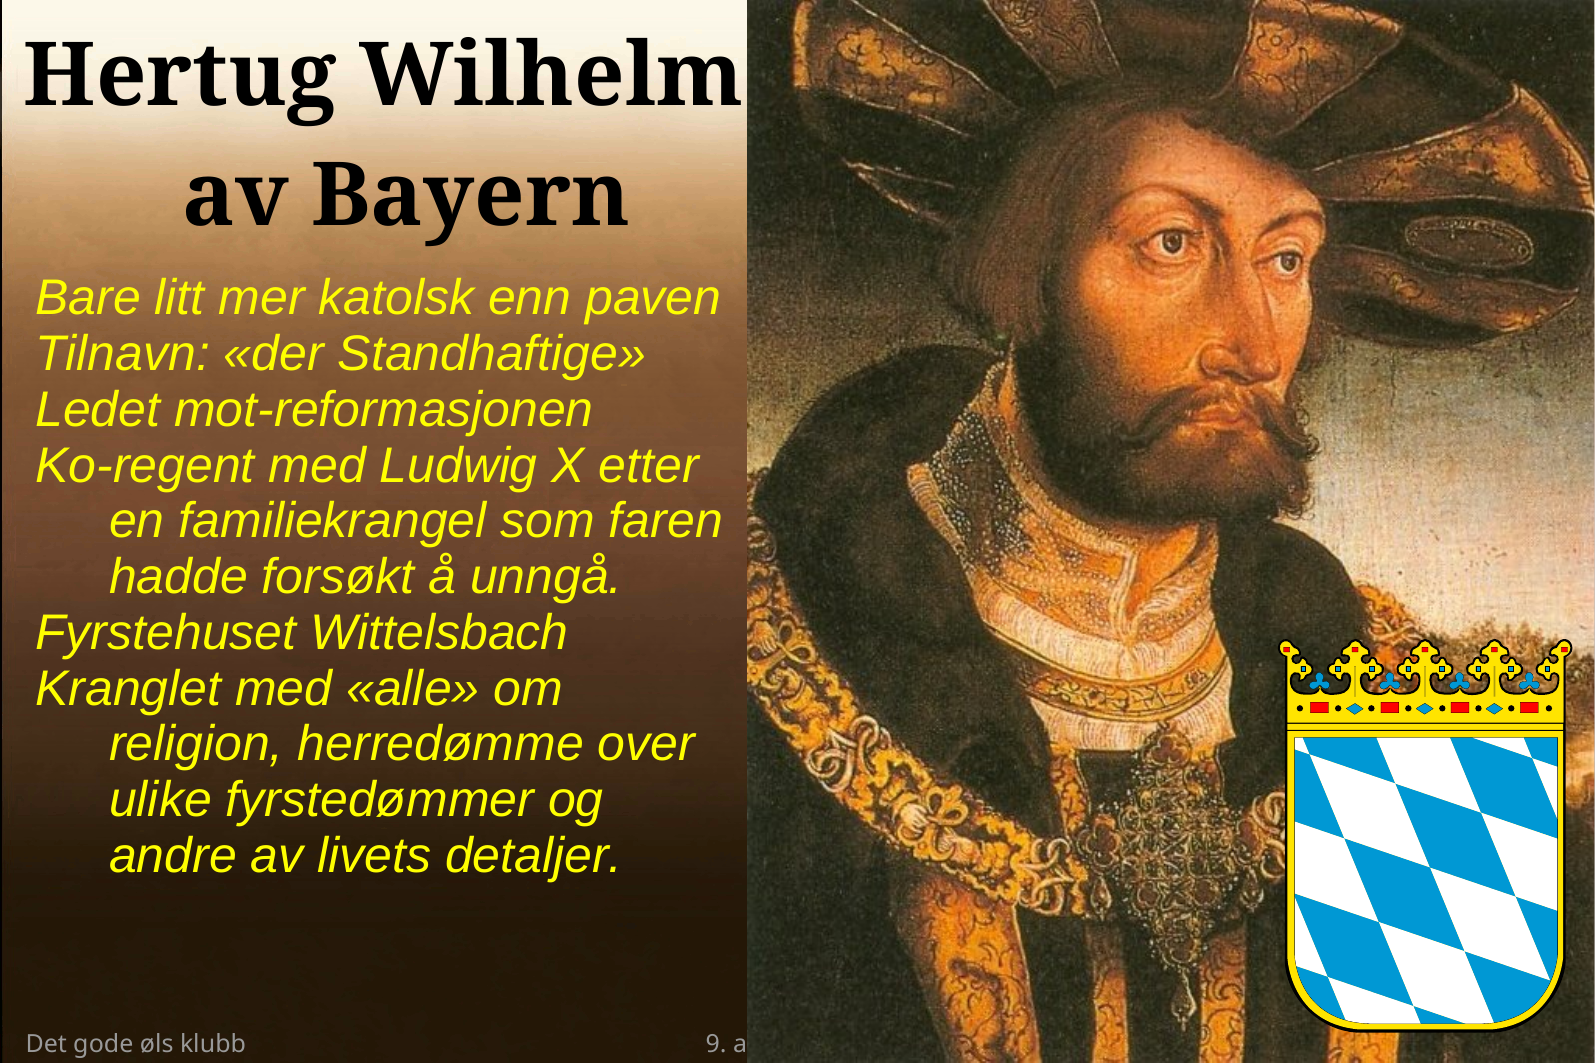

# Hertug Wilhelm av Bayern
Bare litt mer katolsk enn paven
Tilnavn: «der Standhaftige»
Ledet mot-reformasjonen
Ko-regent med Ludwig X etter 	en familiekrangel som faren 	hadde forsøkt å unngå.
Fyrstehuset Wittelsbach
Kranglet med «alle» om
	religion, herredømme over
	ulike fyrstedømmer og
	andre av livets detaljer.